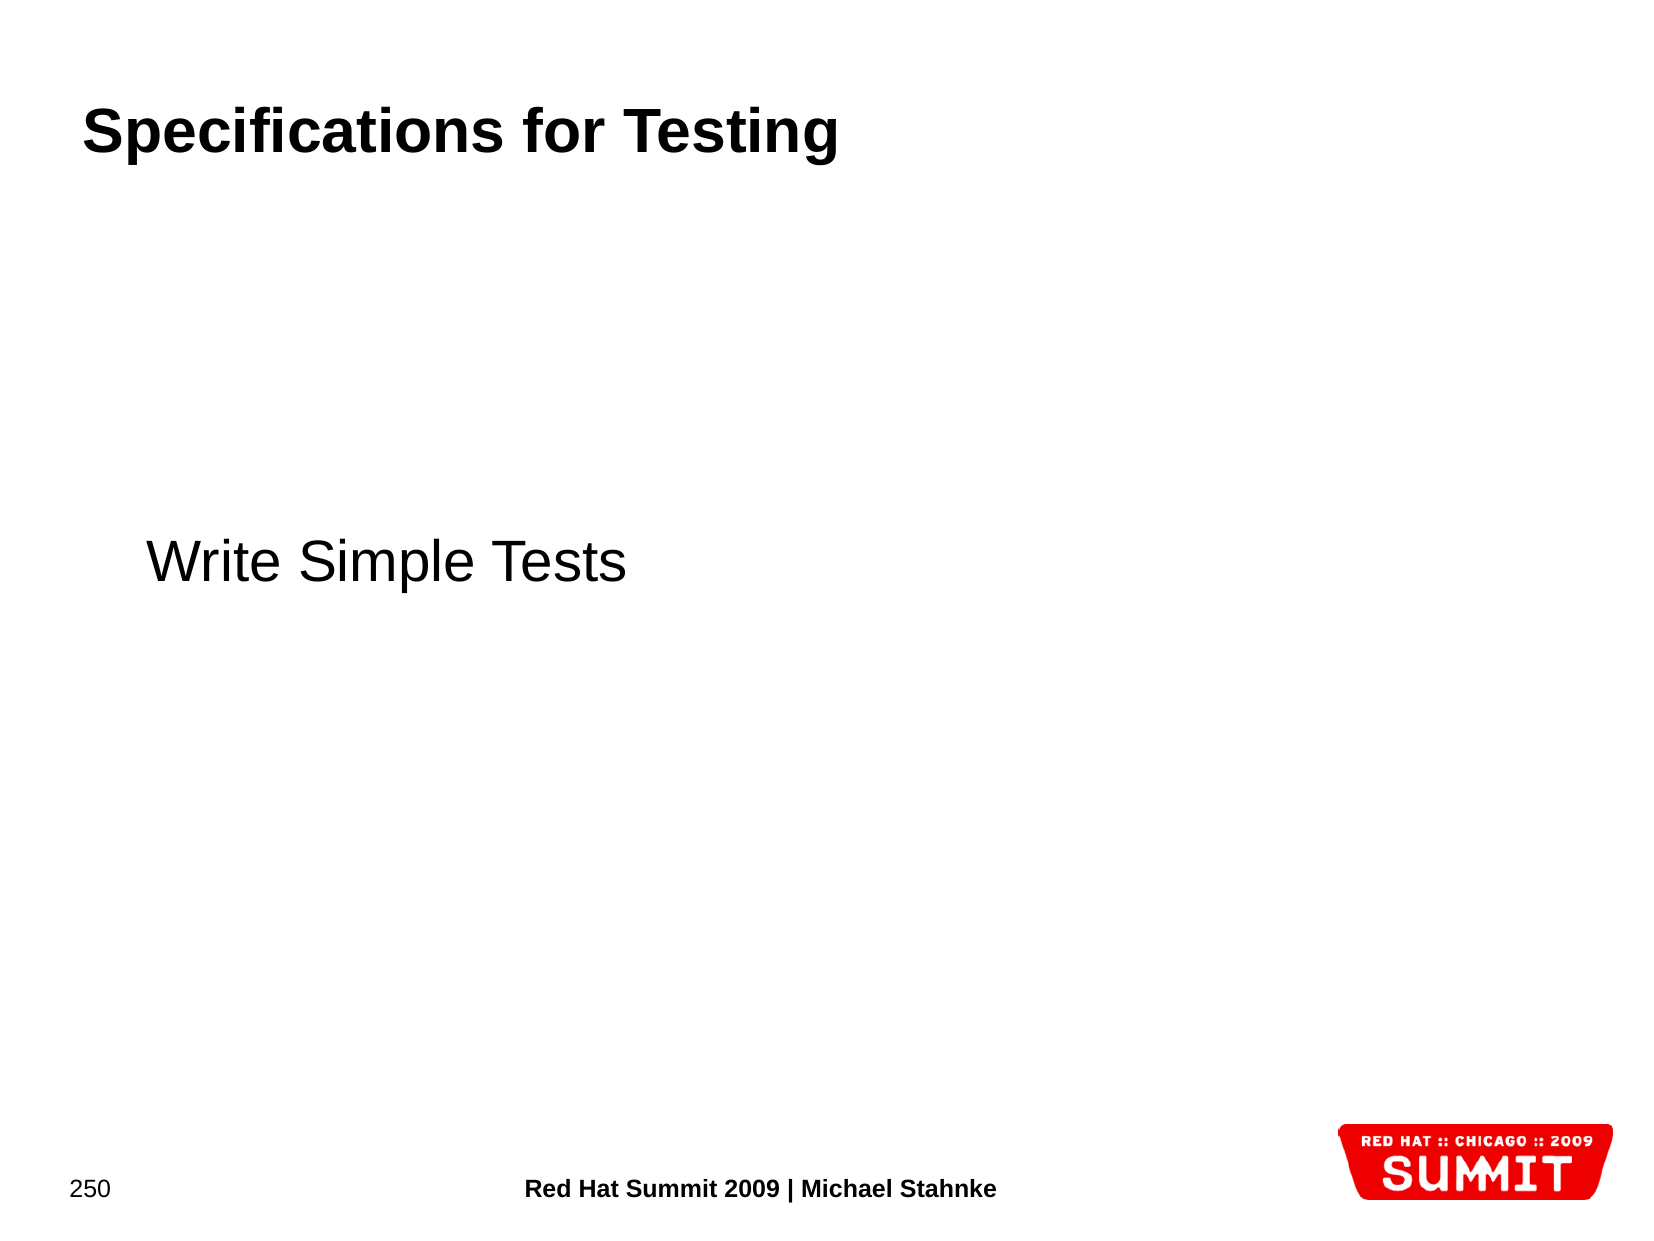

# Specifications for Testing
Write Simple Tests